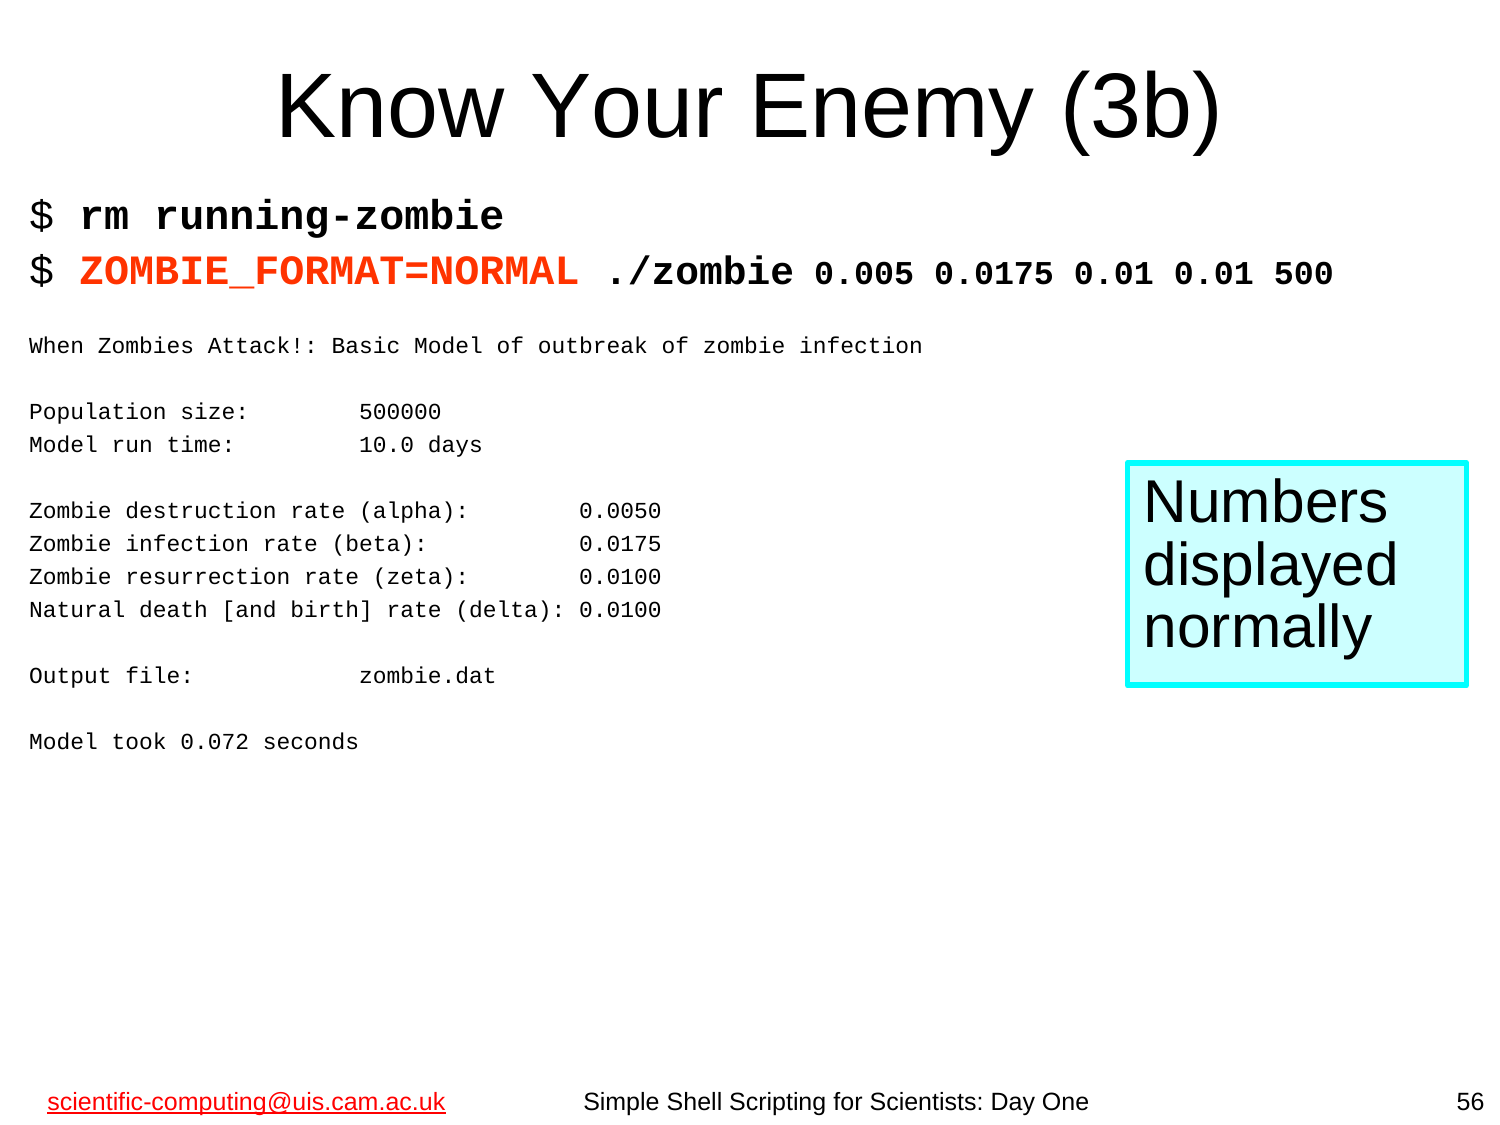

Know Your Enemy (3b)
# $ rm running-zombie
$ ZOMBIE_FORMAT=NORMAL ./zombie 0.005 0.0175 0.01 0.01 500
When Zombies Attack!: Basic Model of outbreak of zombie infection
Population size: 500000
Model run time: 10.0 days
Zombie destruction rate (alpha): 0.0050
Zombie infection rate (beta): 0.0175
Zombie resurrection rate (zeta): 0.0100
Natural death [and birth] rate (delta): 0.0100
Output file: zombie.dat
Model took 0.072 seconds
Numbers displayed normally
escience-support@ucs.cam.ac.uk	Simple Shell Scripting for Scientists: Day One
56